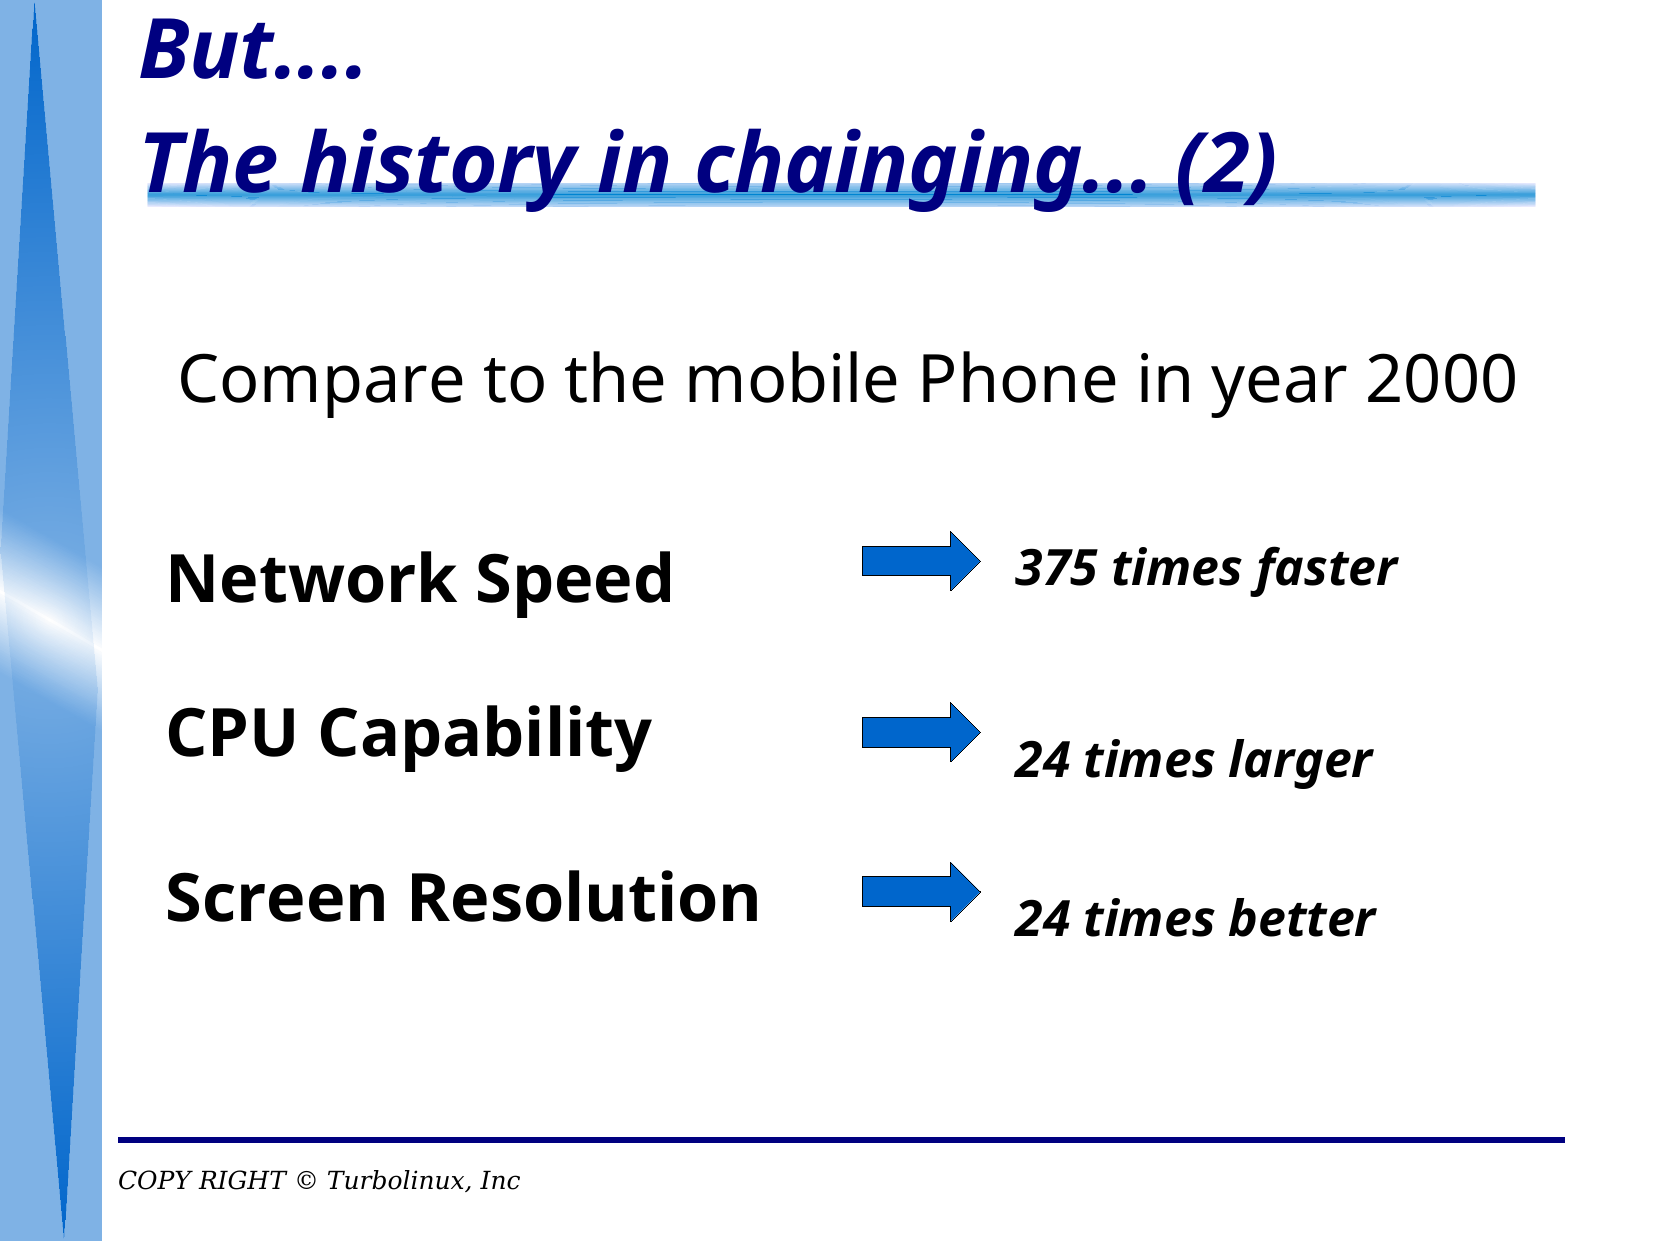

# But.... The history in chainging... (2)
Compare to the mobile Phone in year 2000
Network Speed
375 times faster
24 times larger
CPU Capability
24 times better
Screen Resolution